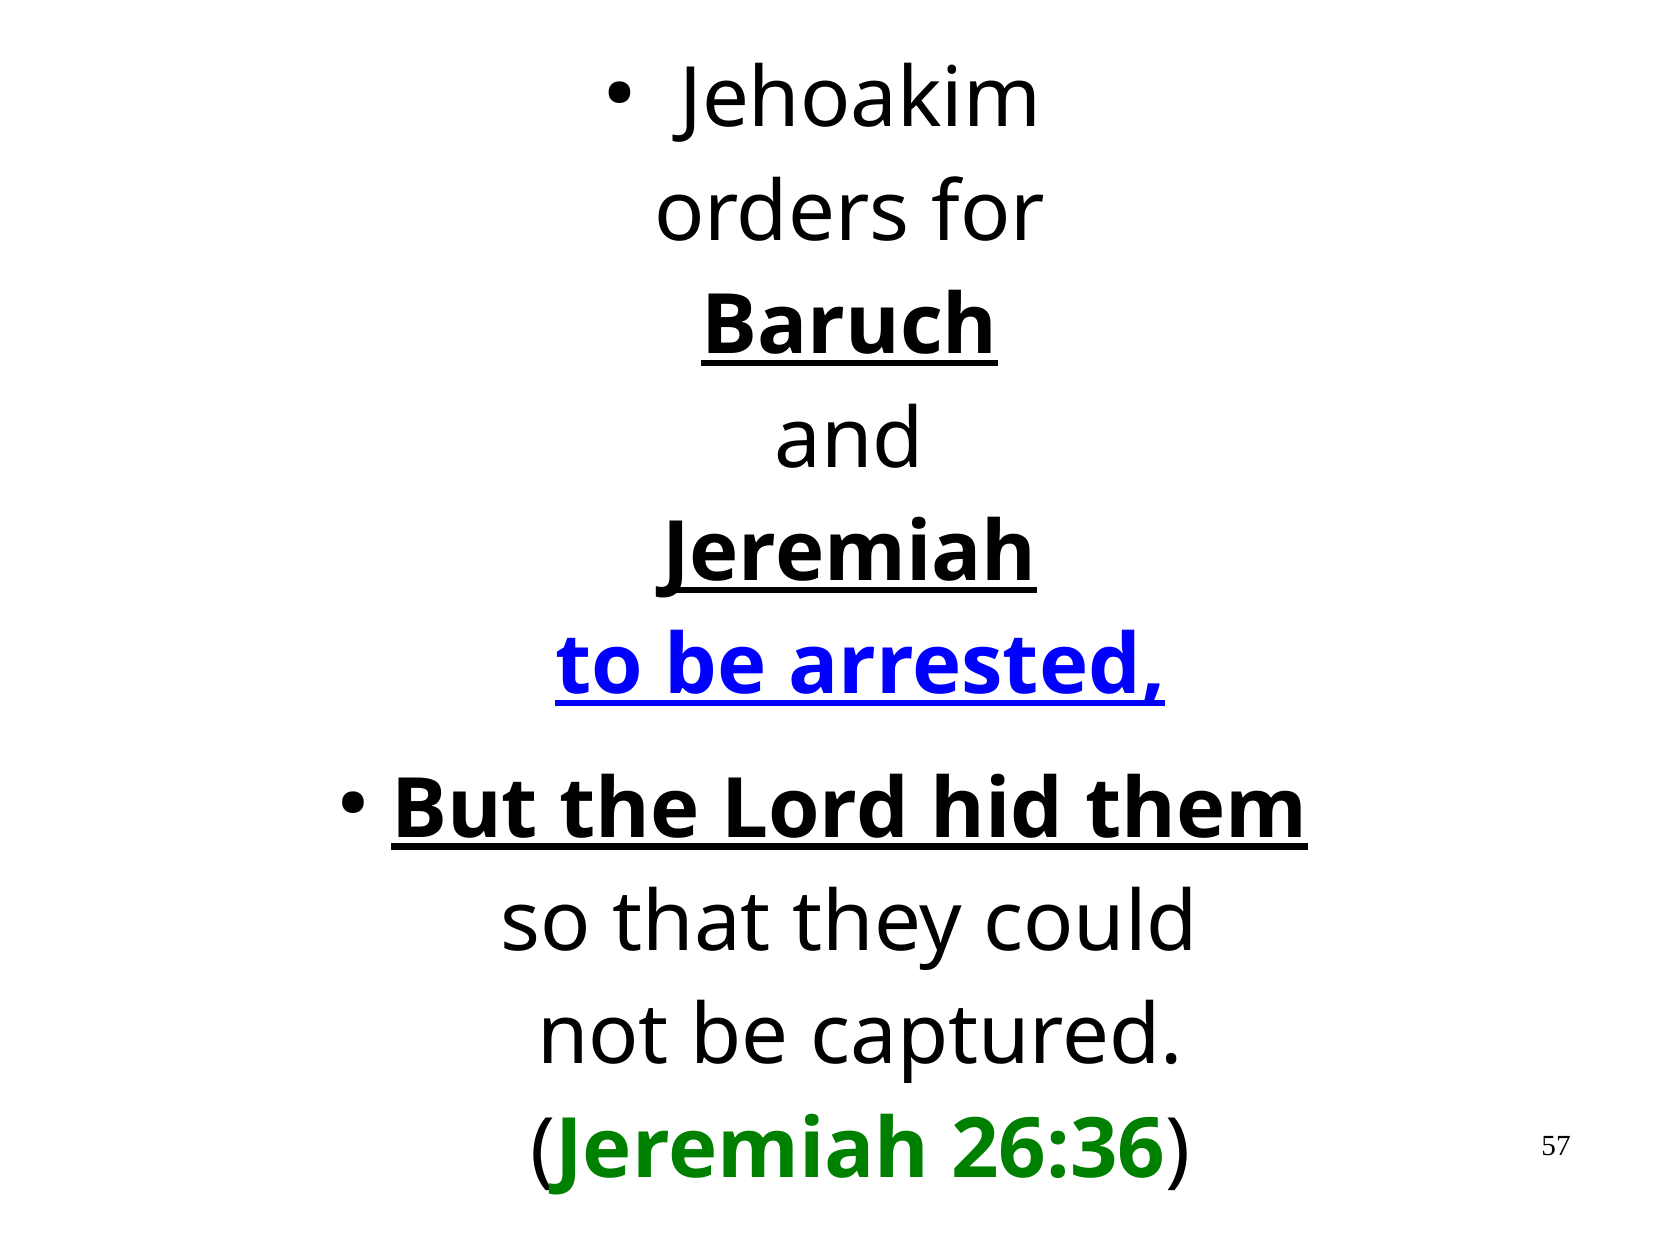

# Jehoakim orders for Baruch and Jeremiah to be arrested,
But the Lord hid them
so that they could
not be captured.
(Jeremiah 26:36)
57